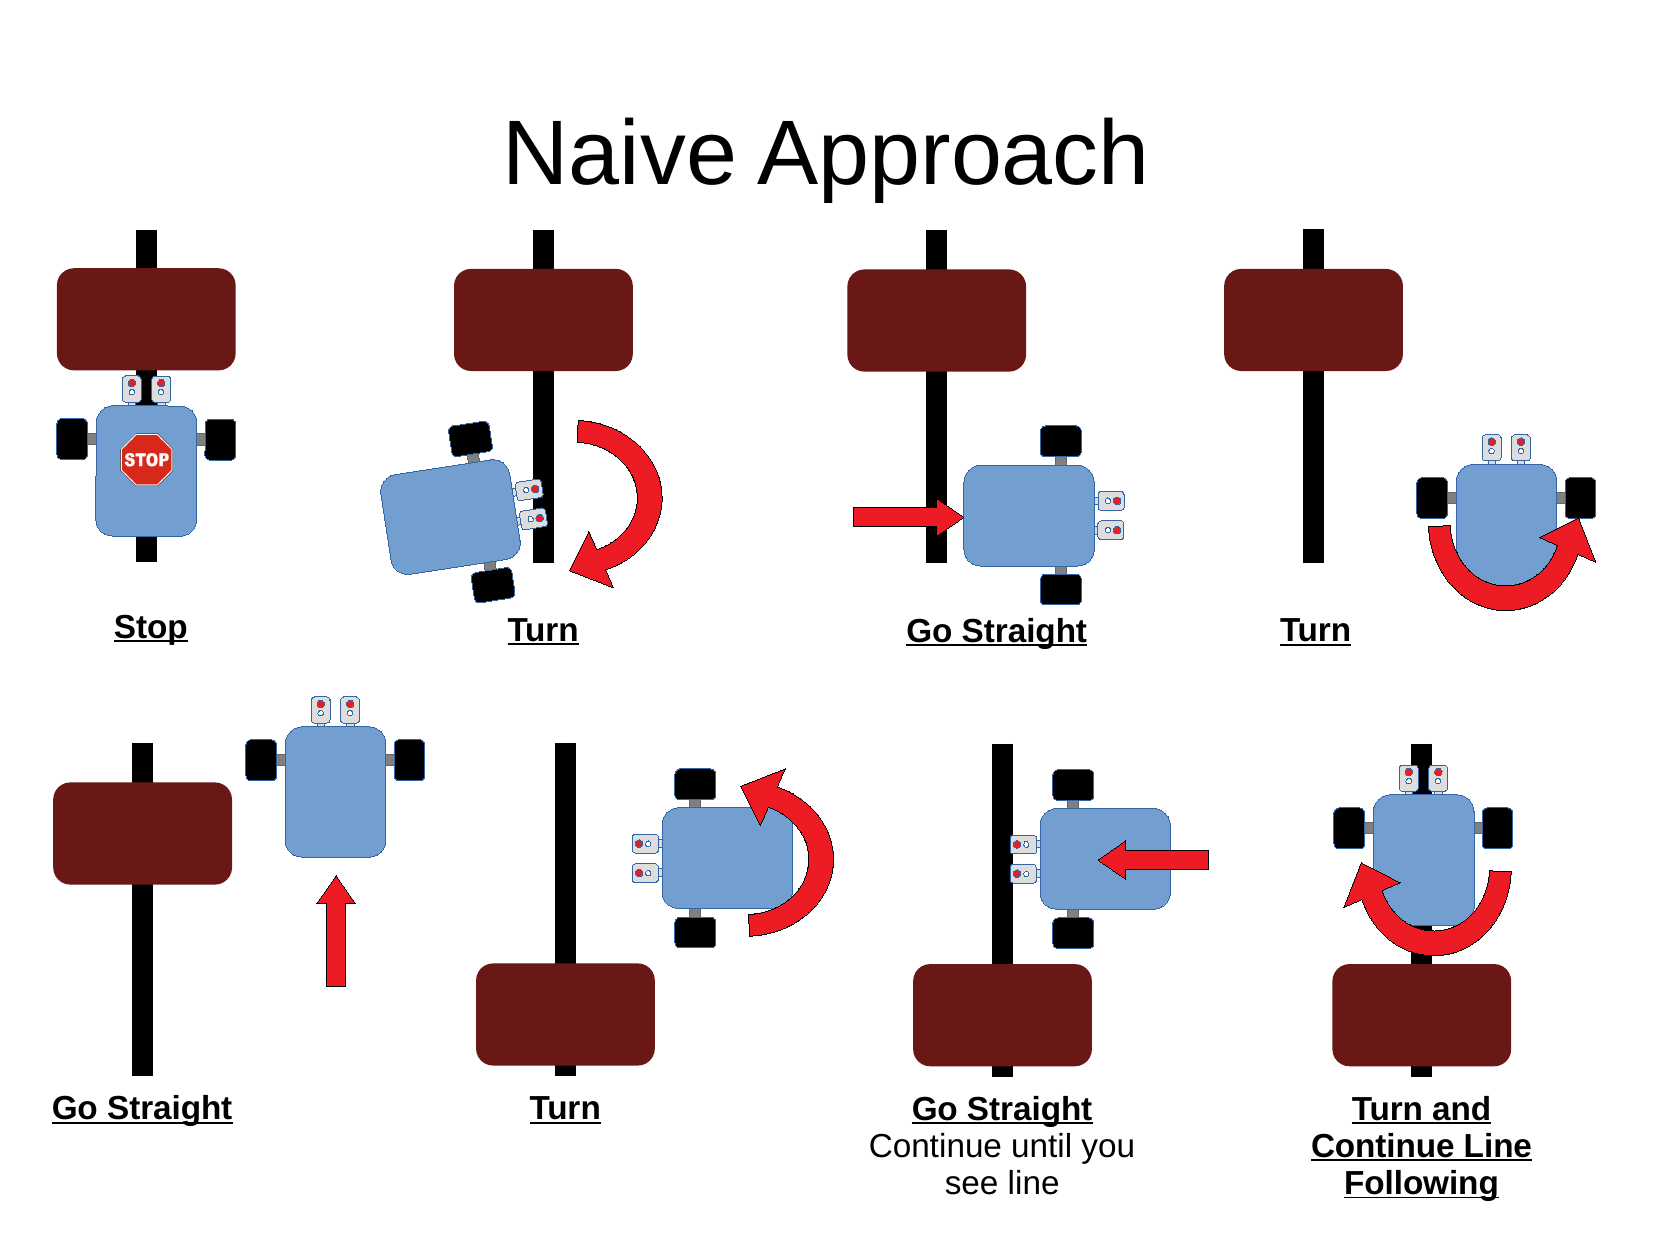

# Naive Approach
Stop
Turn
Turn
Go Straight
Go Straight
Turn
Go Straight
Continue until you see line
Turn and Continue Line Following